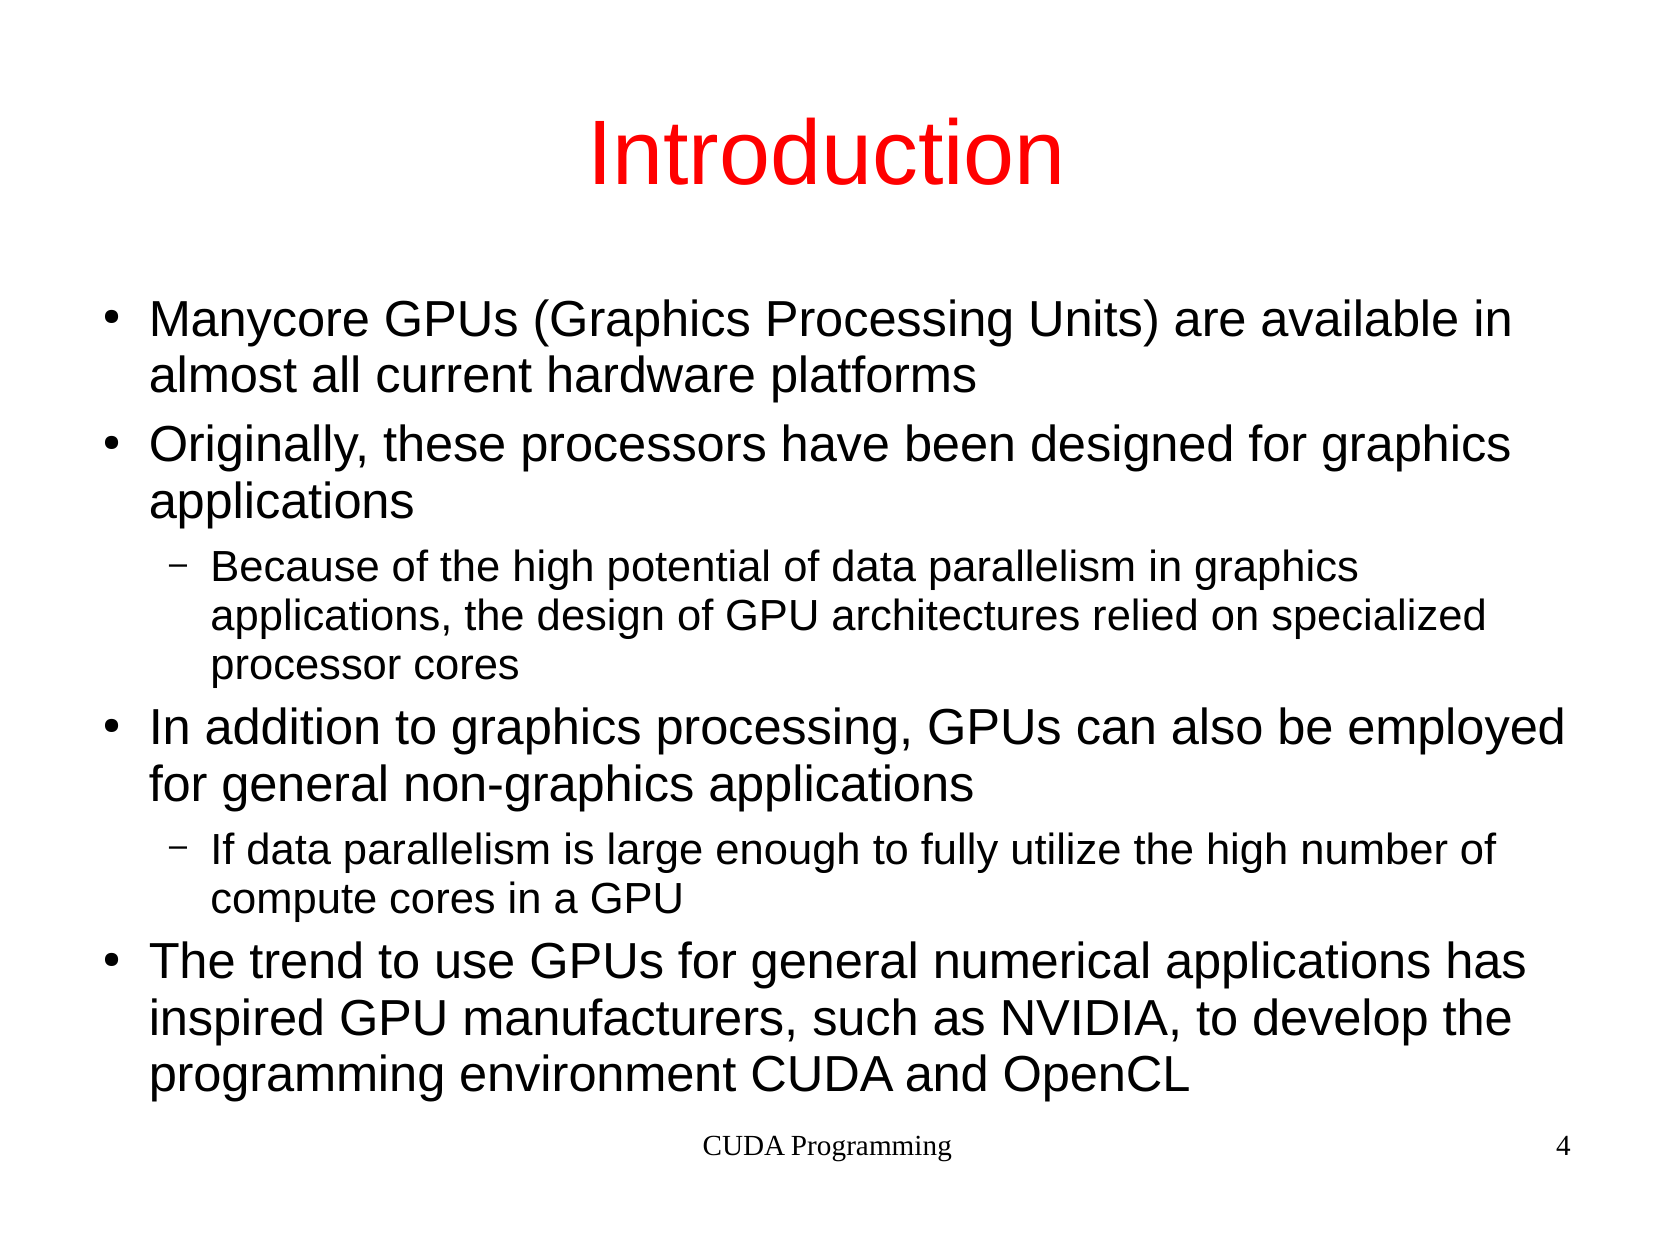

# Introduction
Manycore GPUs (Graphics Processing Units) are available in almost all current hardware platforms
Originally, these processors have been designed for graphics applications
Because of the high potential of data parallelism in graphics applications, the design of GPU architectures relied on specialized processor cores
In addition to graphics processing, GPUs can also be employed for general non-graphics applications
If data parallelism is large enough to fully utilize the high number of compute cores in a GPU
The trend to use GPUs for general numerical applications has inspired GPU manufacturers, such as NVIDIA, to develop the programming environment CUDA and OpenCL
CUDA Programming
4